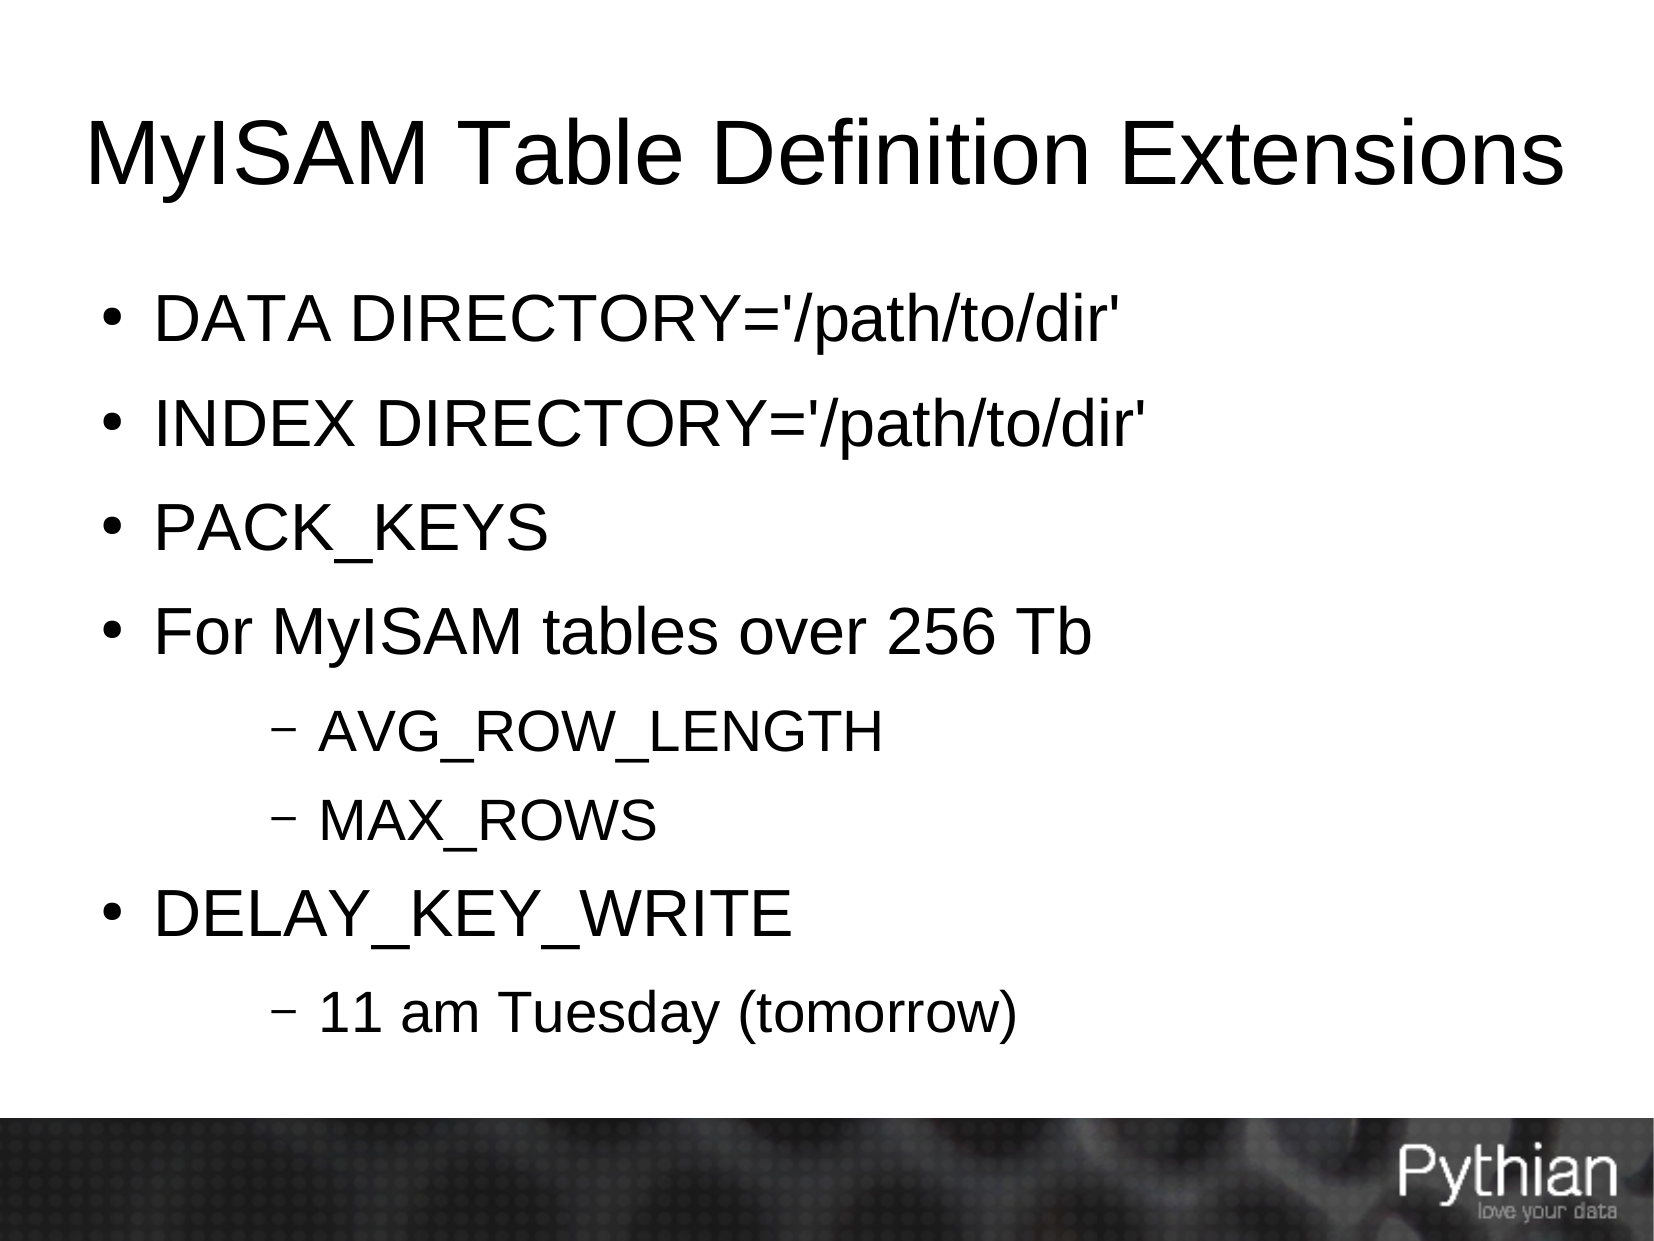

# MyISAM Table Definition Extensions
DATA DIRECTORY='/path/to/dir'
INDEX DIRECTORY='/path/to/dir'
PACK_KEYS
For MyISAM tables over 256 Tb
AVG_ROW_LENGTH
MAX_ROWS
DELAY_KEY_WRITE
11 am Tuesday (tomorrow)